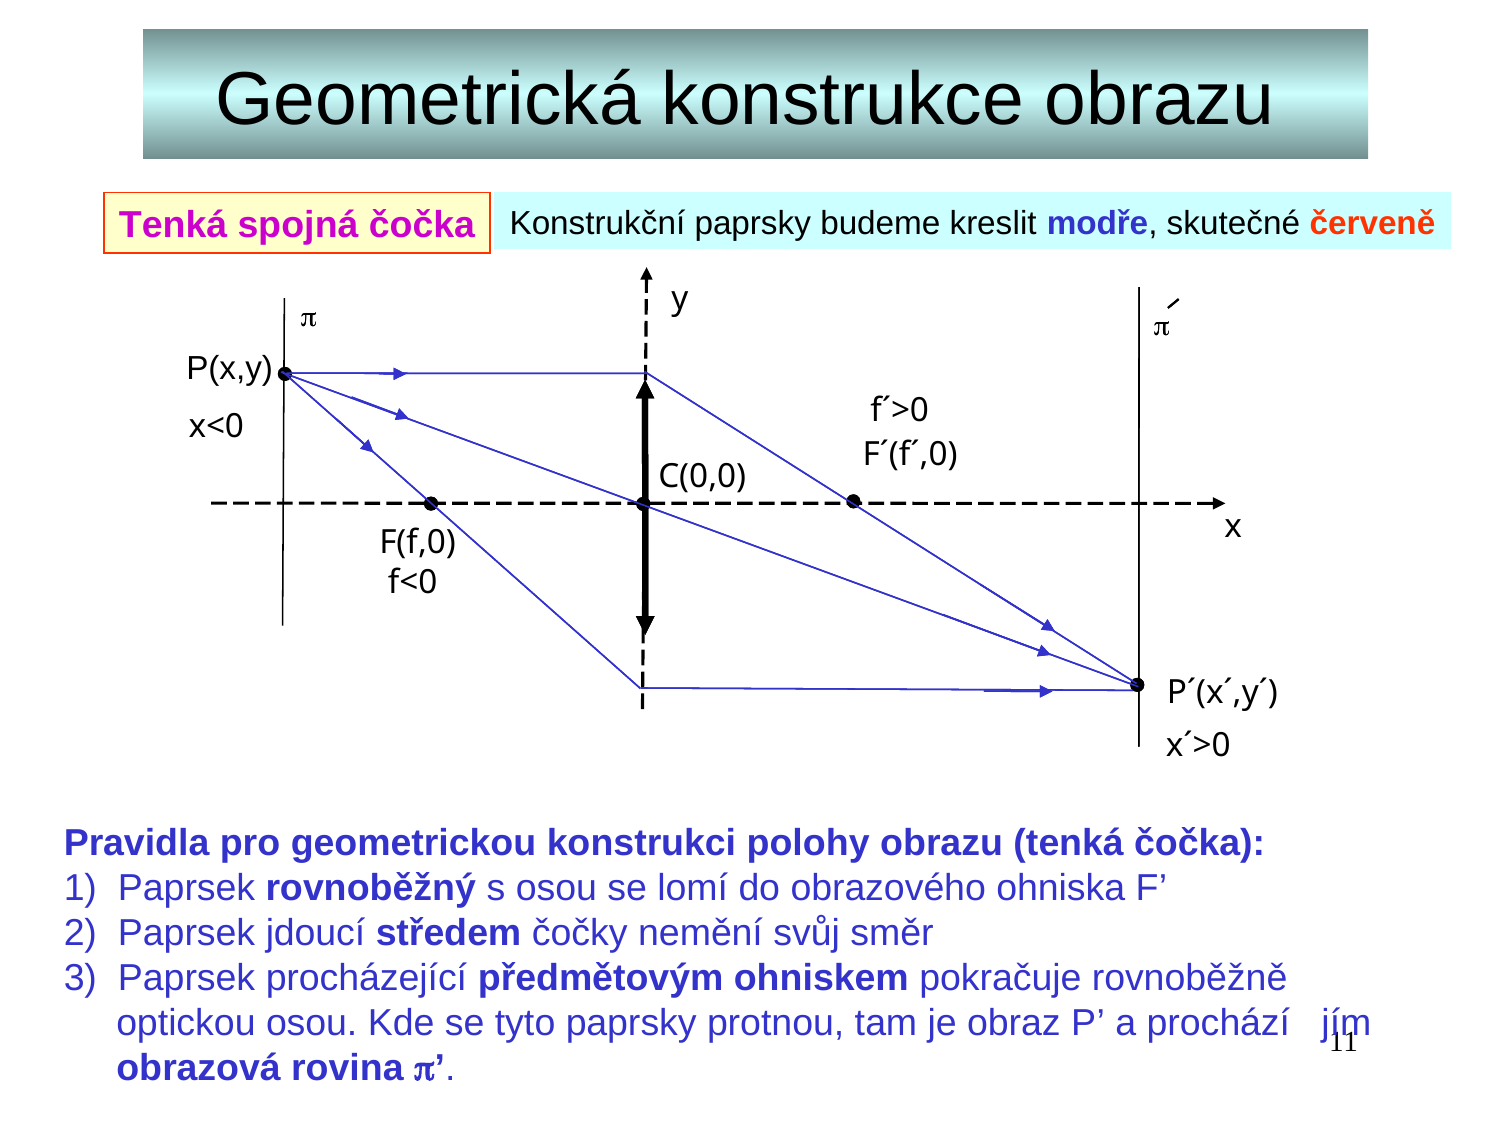

Geometrická konstrukce obrazu
Tenká spojná čočka
Konstrukční paprsky budeme kreslit modře, skutečné červeně
y




P(x,y)
f´>0
x<0
F´(f´,0)
C(0,0)
x
F(f,0)
f<0
P´(x´,y´)
x´>0
Pravidla pro geometrickou konstrukci polohy obrazu (tenká čočka):
1) Paprsek rovnoběžný s osou se lomí do obrazového ohniska F’
2) Paprsek jdoucí středem čočky nemění svůj směr
3) Paprsek procházející předmětovým ohniskem pokračuje rovnoběžně
 optickou osou. Kde se tyto paprsky protnou, tam je obraz P’ a prochází jím
 obrazová rovina ’.